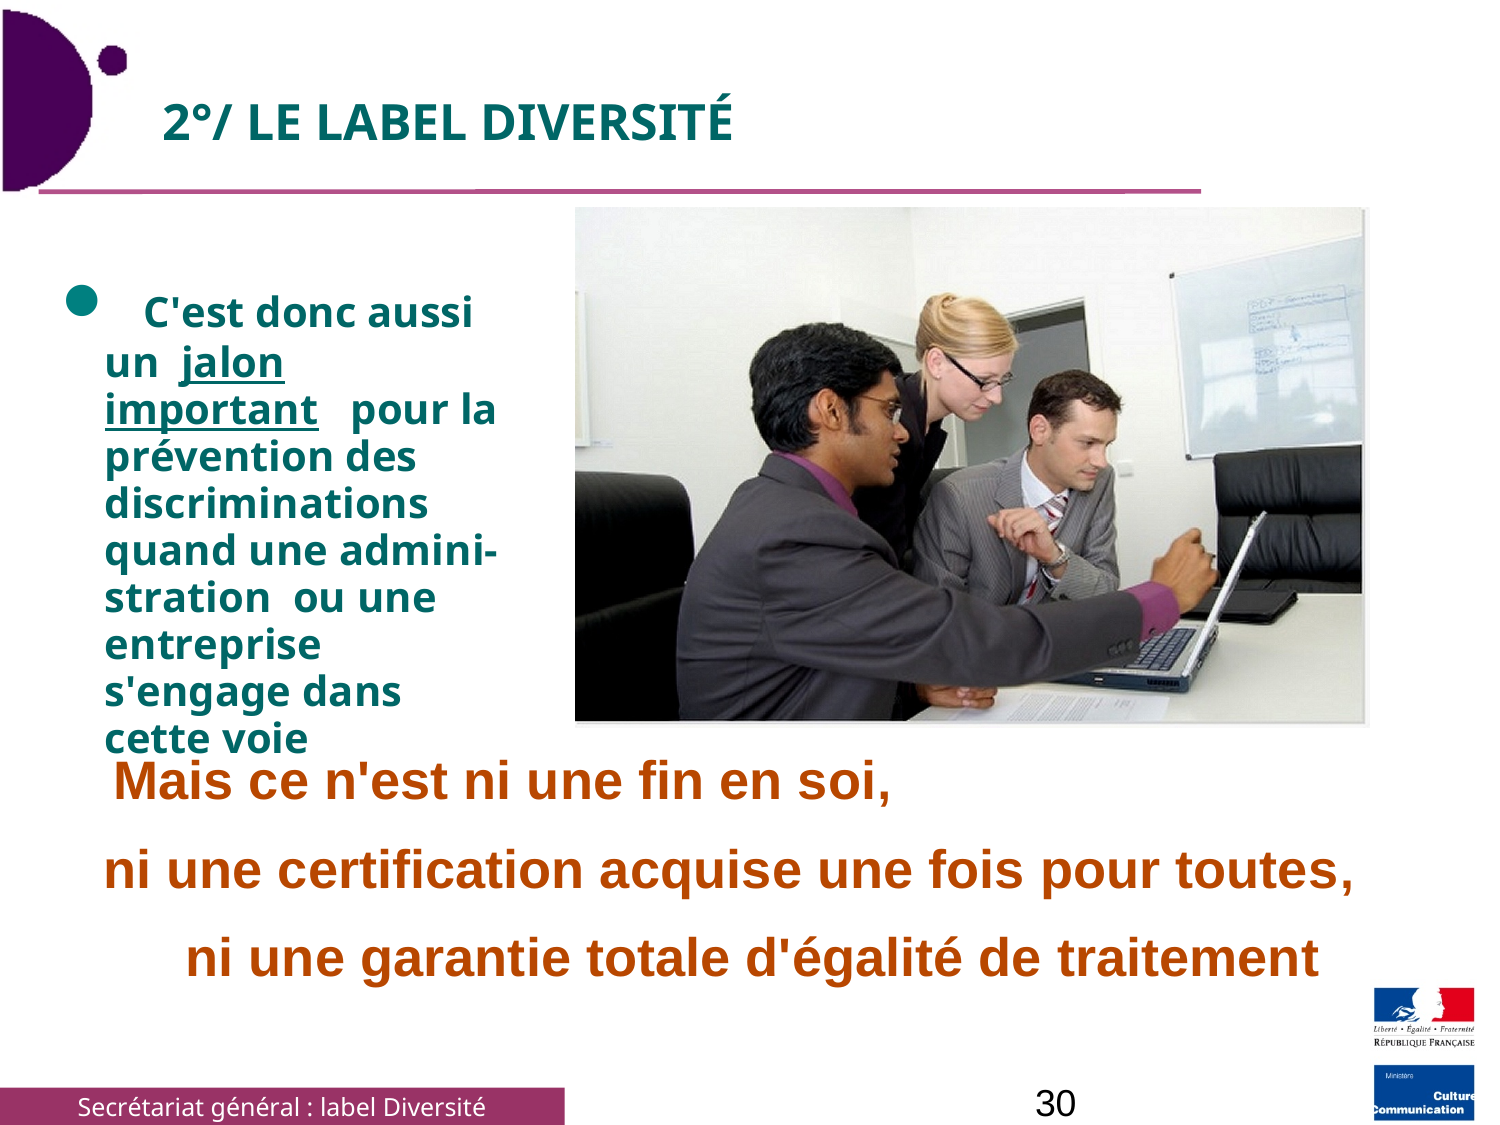

2°/ LE LABEL DIVERSITÉ
 C'est donc aussi un jalon important pour la prévention des discriminations quand une admini-stration ou une entreprise s'engage dans cette voie
Mais ce n'est ni une fin en soi,
ni une certification acquise une fois pour toutes,
ni une garantie totale d'égalité de traitement